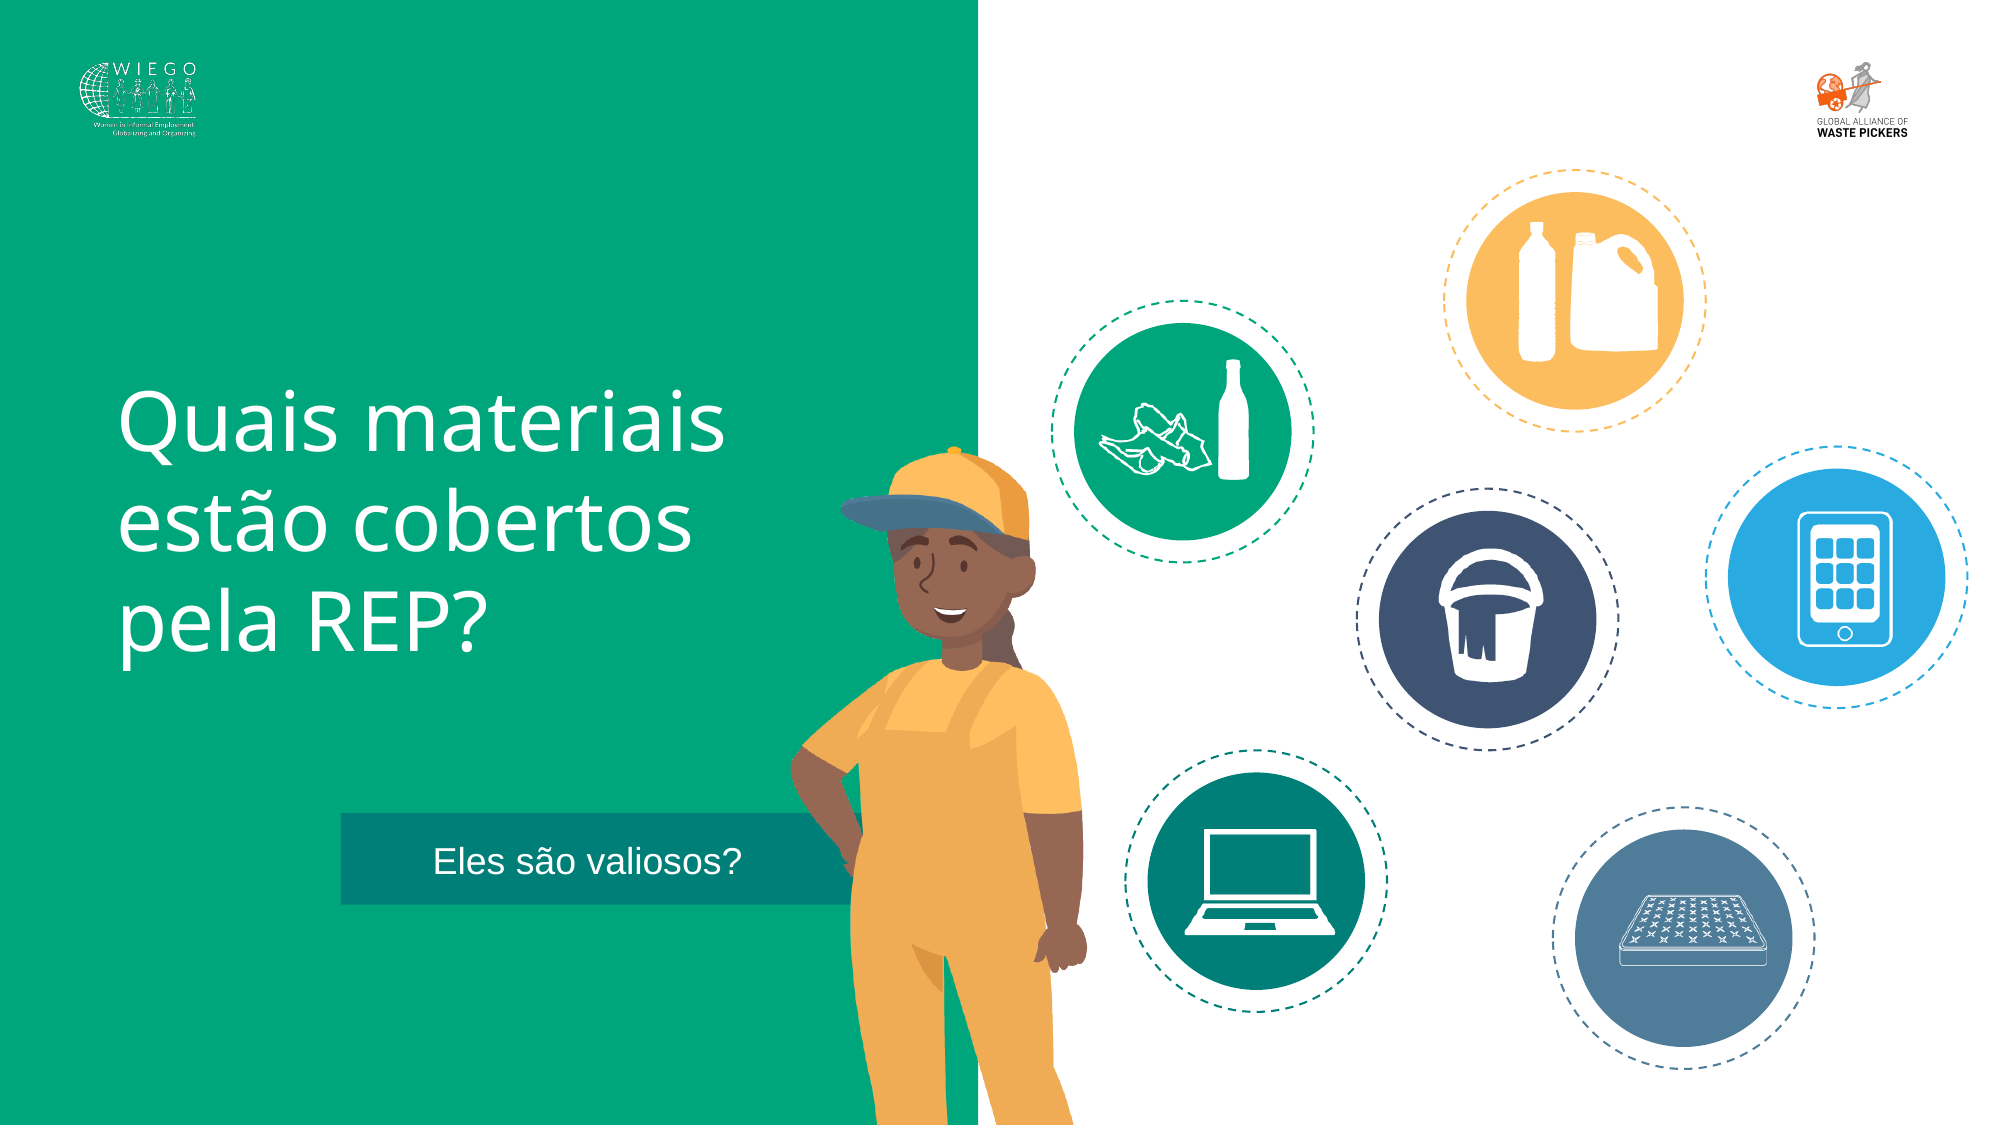

Quais materiais
estão cobertos
pela REP?
Eles são valiosos?